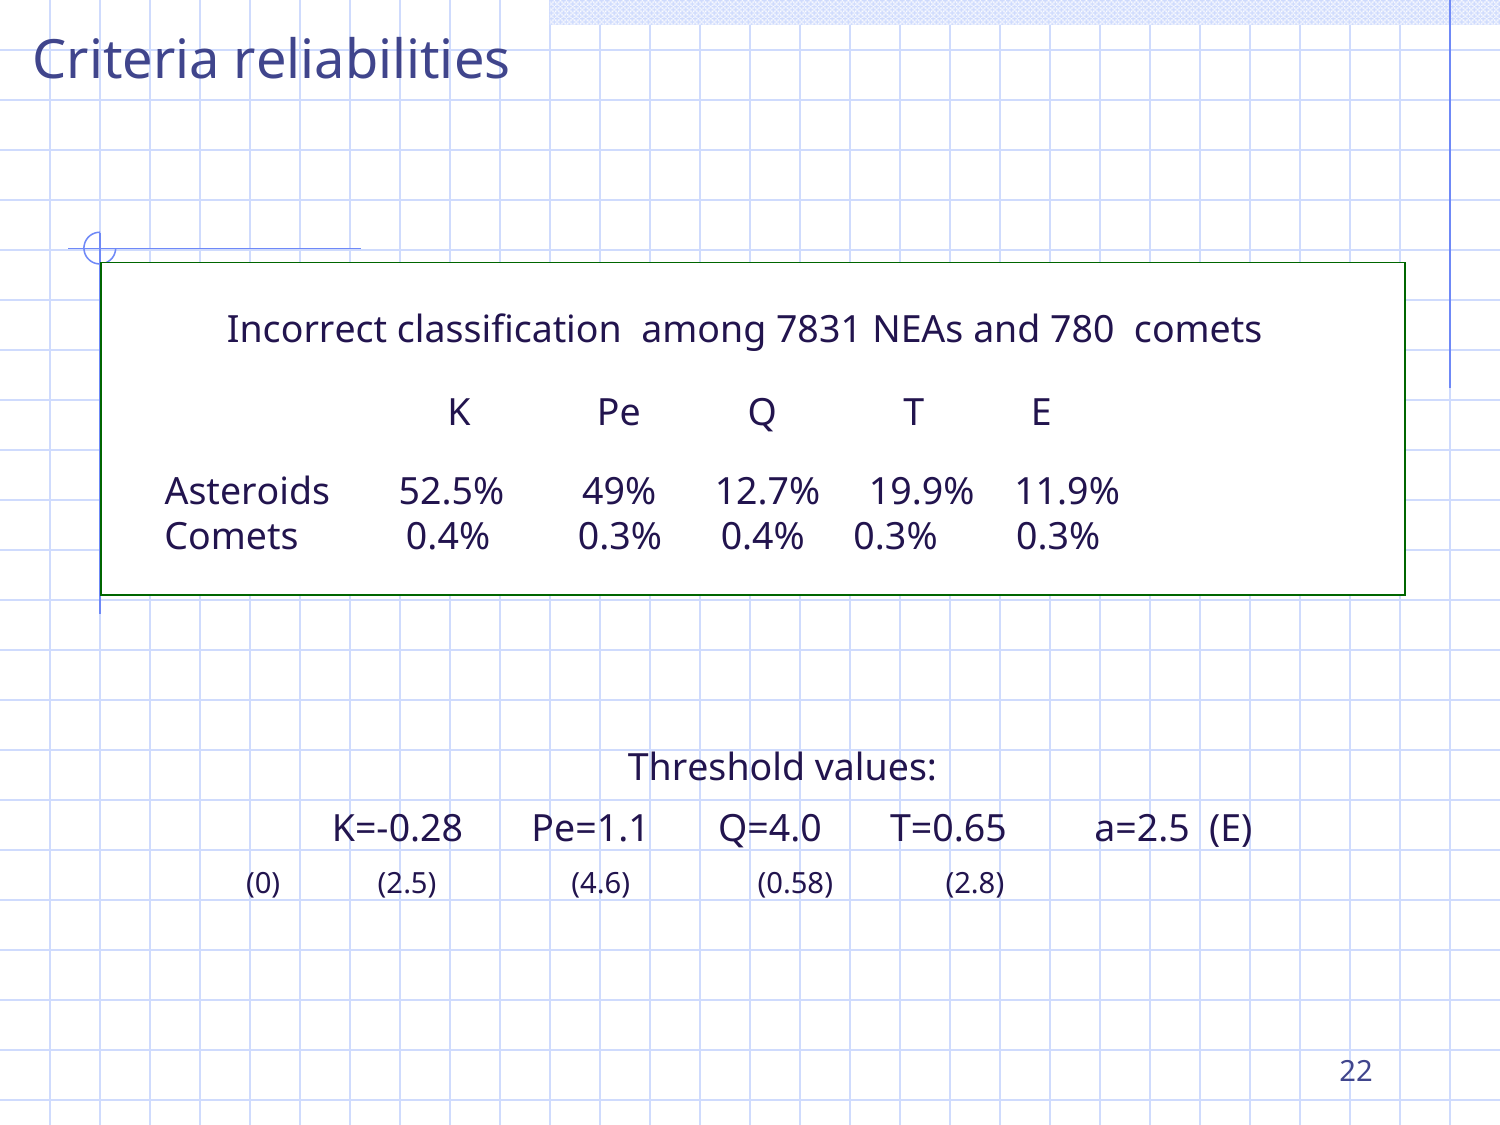

Criteria reliabilities
Incorrect classification among 7831 NEAs and 780 comets
 	 K Pe Q T E
 Asteroids 52.5% 49% 12.7% 19.9% 11.9%
 Comets 0.4% 0.3% 0.4% 0.3% 0.3%
Threshold values:
K=-0.28 Pe=1.1 Q=4.0 T=0.65 a=2.5 (E)
 (0) (2.5) (4.6) (0.58) (2.8)
22